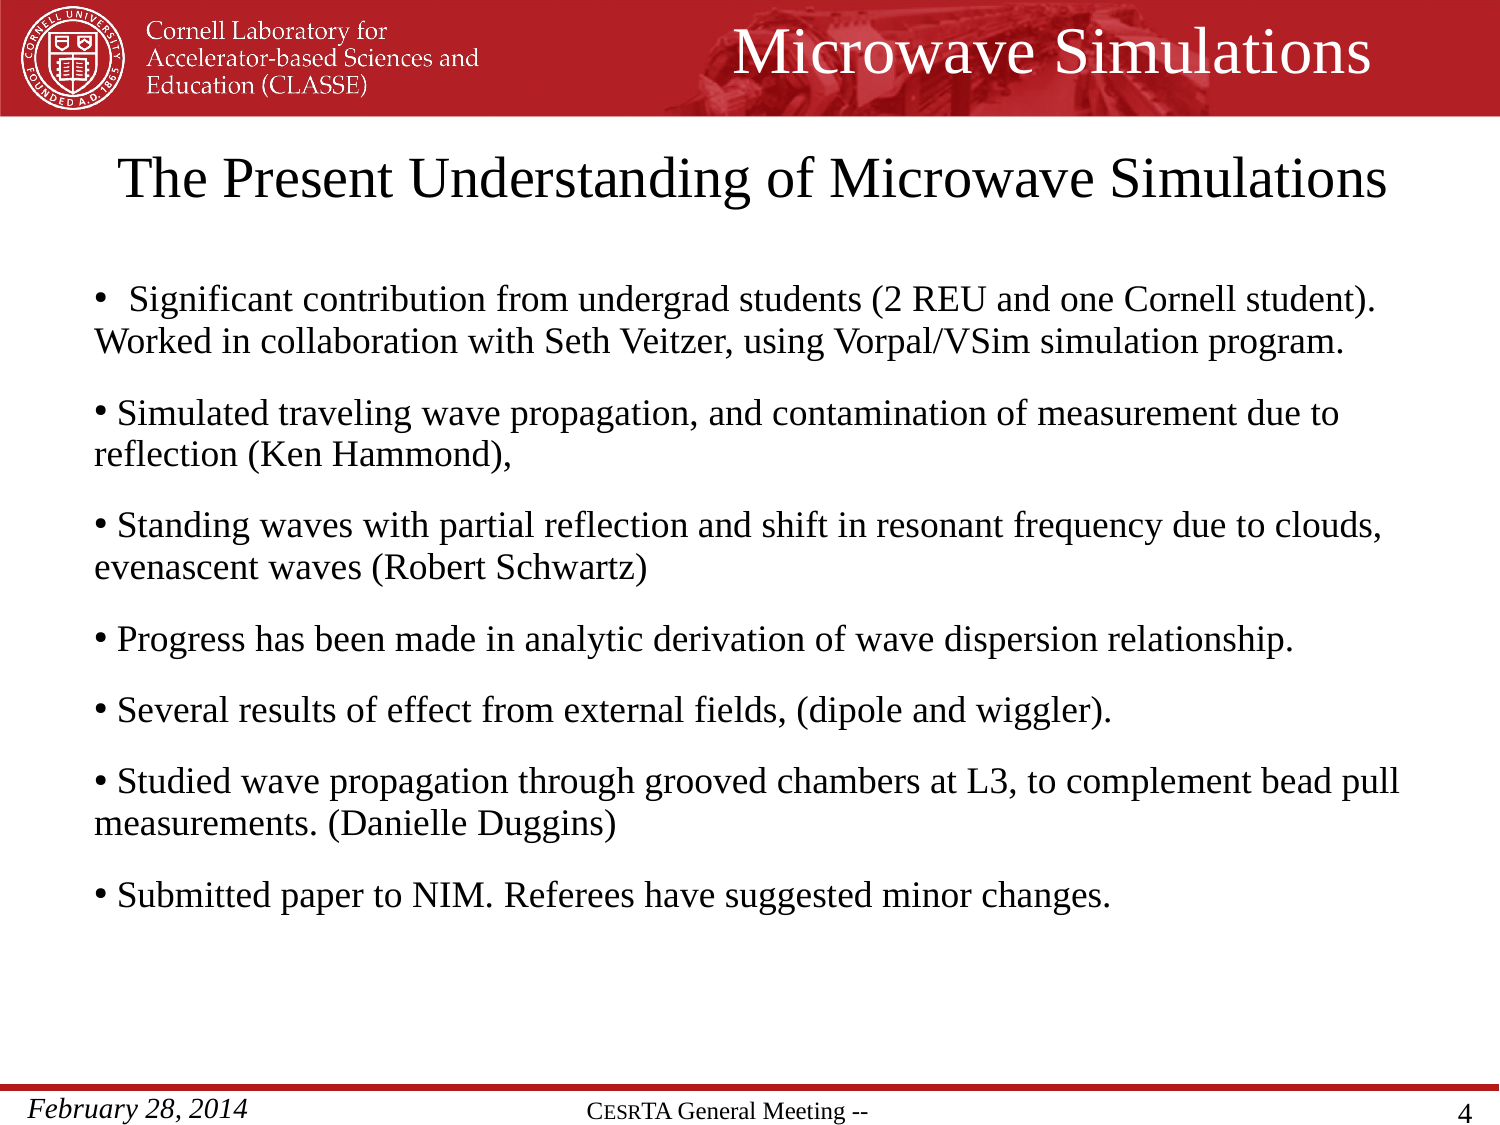

Microwave Simulations
#
The Present Understanding of Microwave Simulations
 Significant contribution from undergrad students (2 REU and one Cornell student). Worked in collaboration with Seth Veitzer, using Vorpal/VSim simulation program.
 Simulated traveling wave propagation, and contamination of measurement due to reflection (Ken Hammond),
 Standing waves with partial reflection and shift in resonant frequency due to clouds, evenascent waves (Robert Schwartz)
 Progress has been made in analytic derivation of wave dispersion relationship.
 Several results of effect from external fields, (dipole and wiggler).
 Studied wave propagation through grooved chambers at L3, to complement bead pull measurements. (Danielle Duggins)
 Submitted paper to NIM. Referees have suggested minor changes.
January 3, 2014